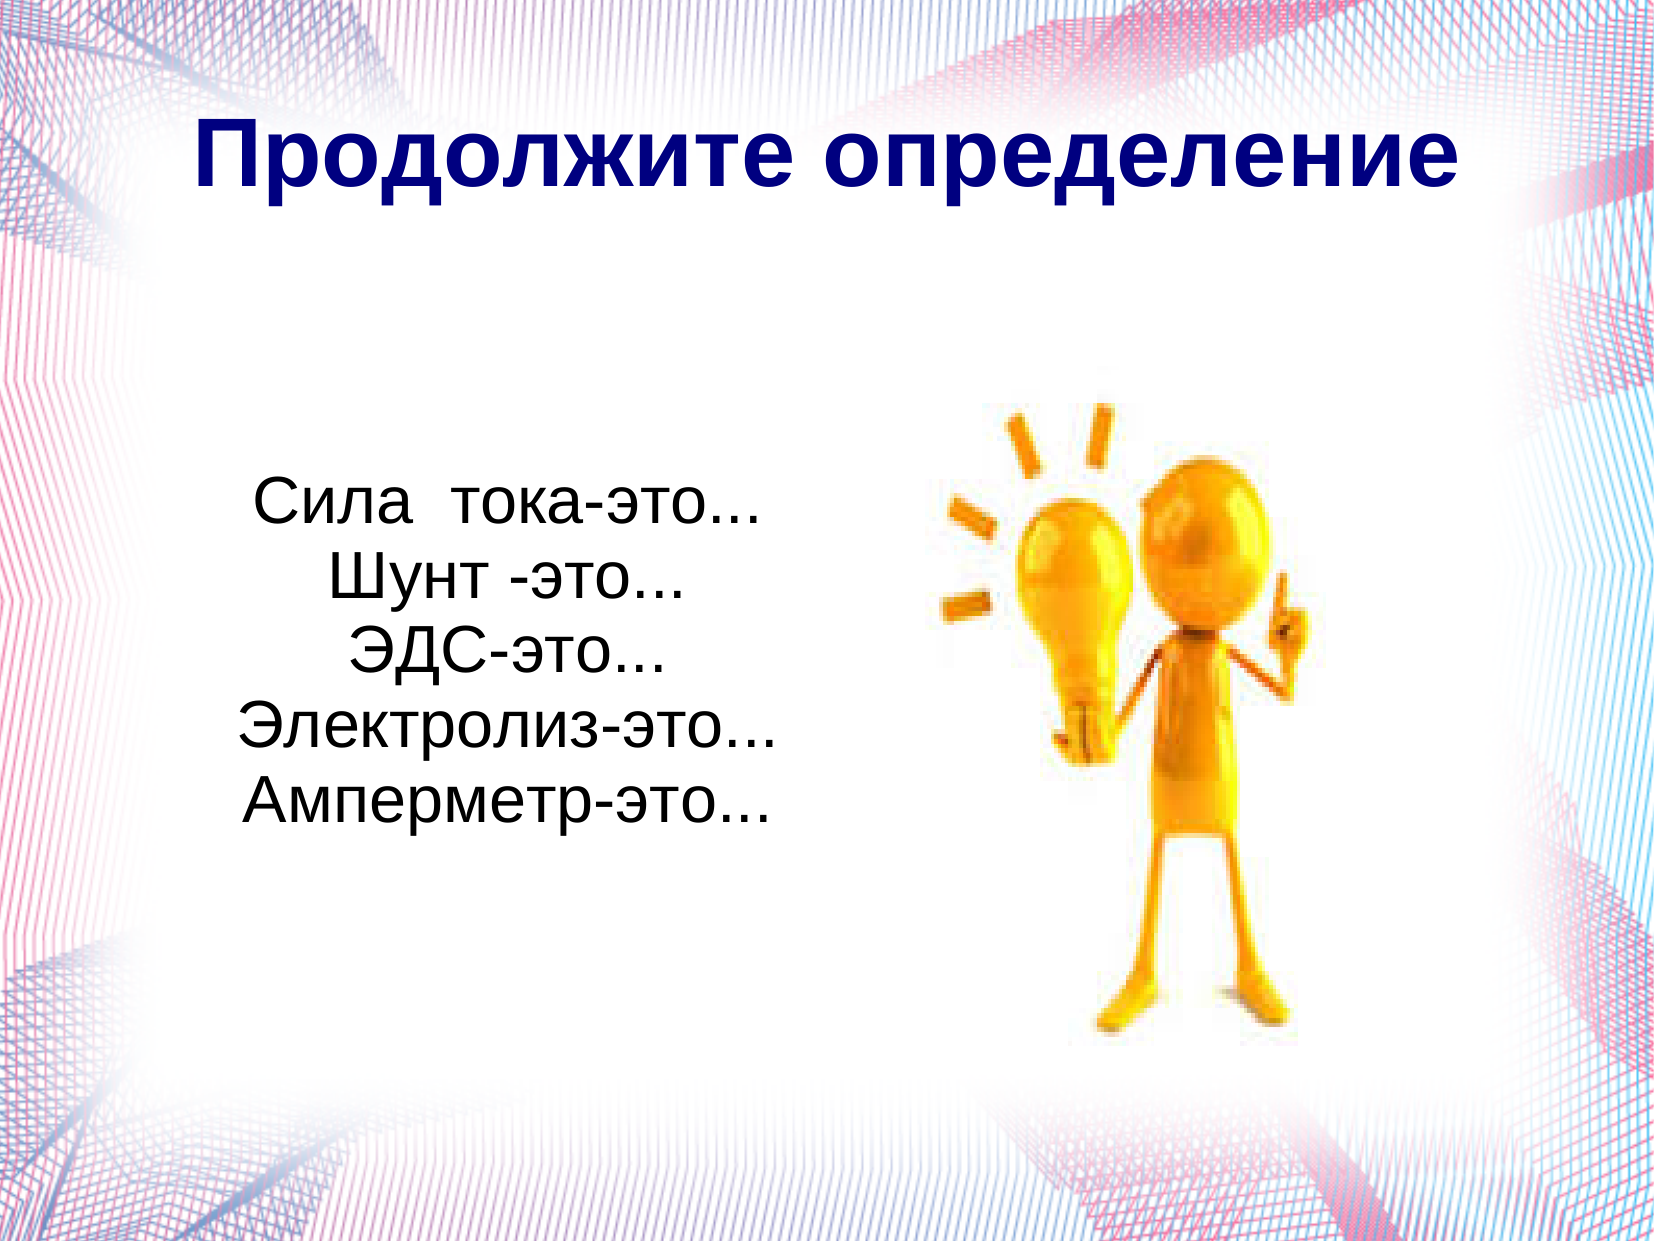

# Продолжите определение
Сила тока-это...
Шунт -это...
ЭДС-это...
Электролиз-это...
Амперметр-это...